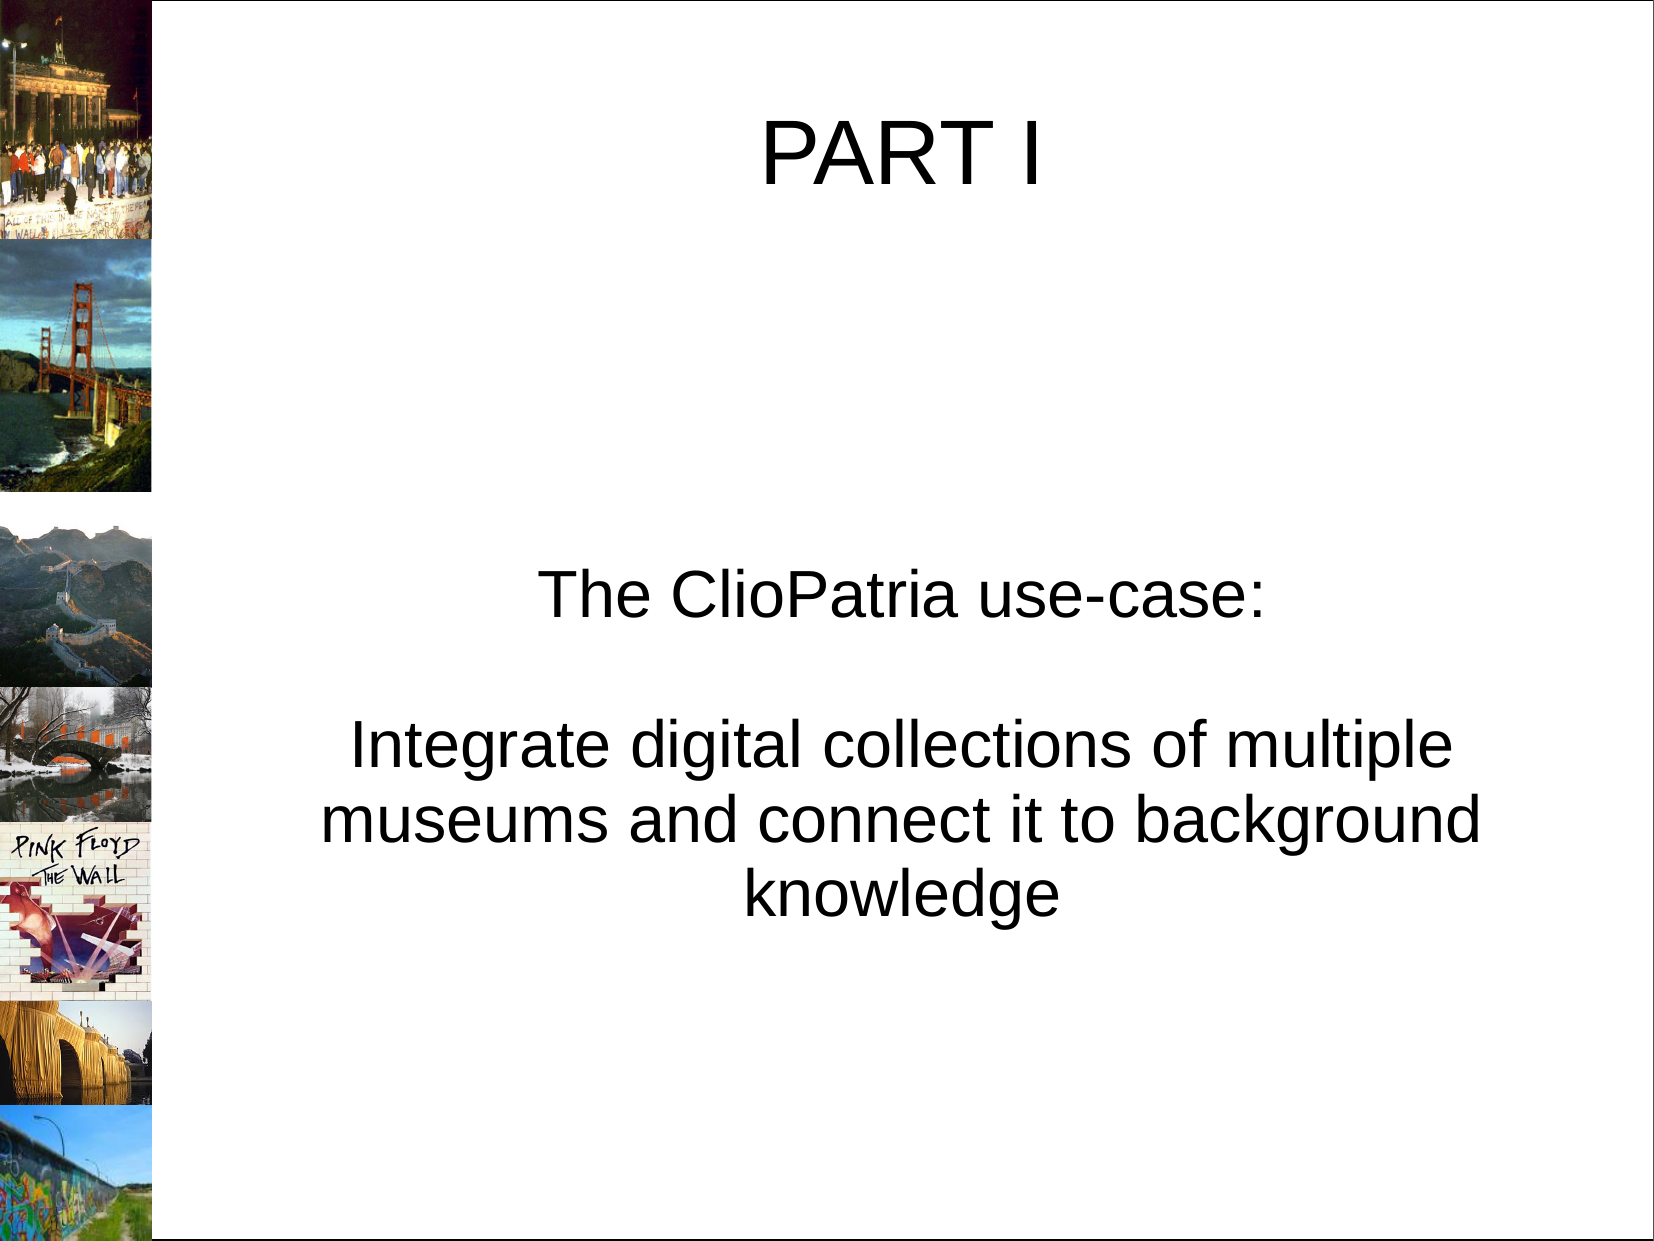

# PART I
The ClioPatria use-case:
Integrate digital collections of multiple museums and connect it to background knowledge